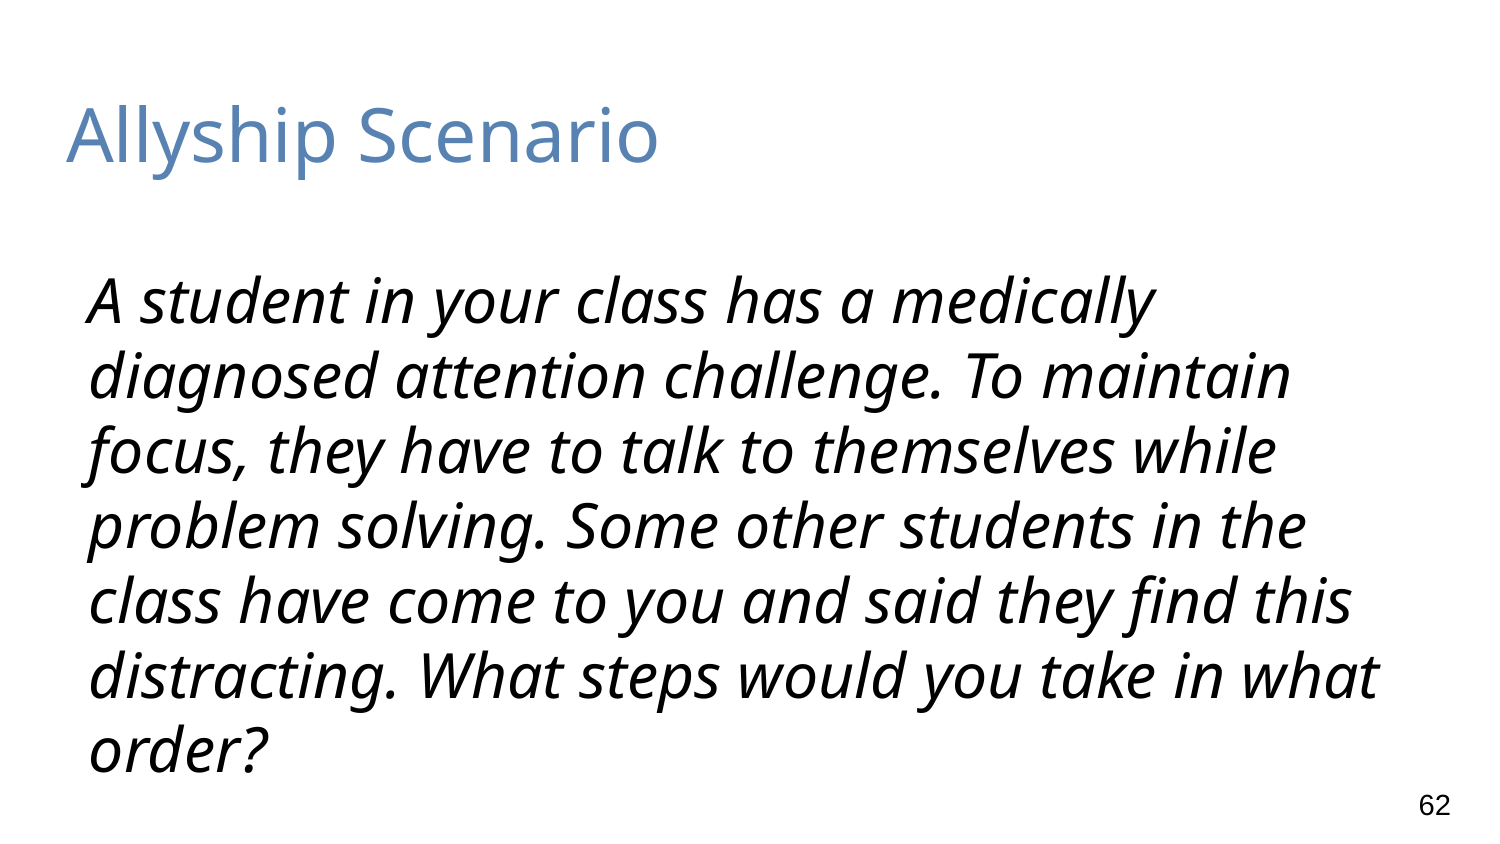

# Allyship Scenario
A student in your class has a medically diagnosed attention challenge. To maintain focus, they have to talk to themselves while problem solving. Some other students in the class have come to you and said they find this distracting. What steps would you take in what order?